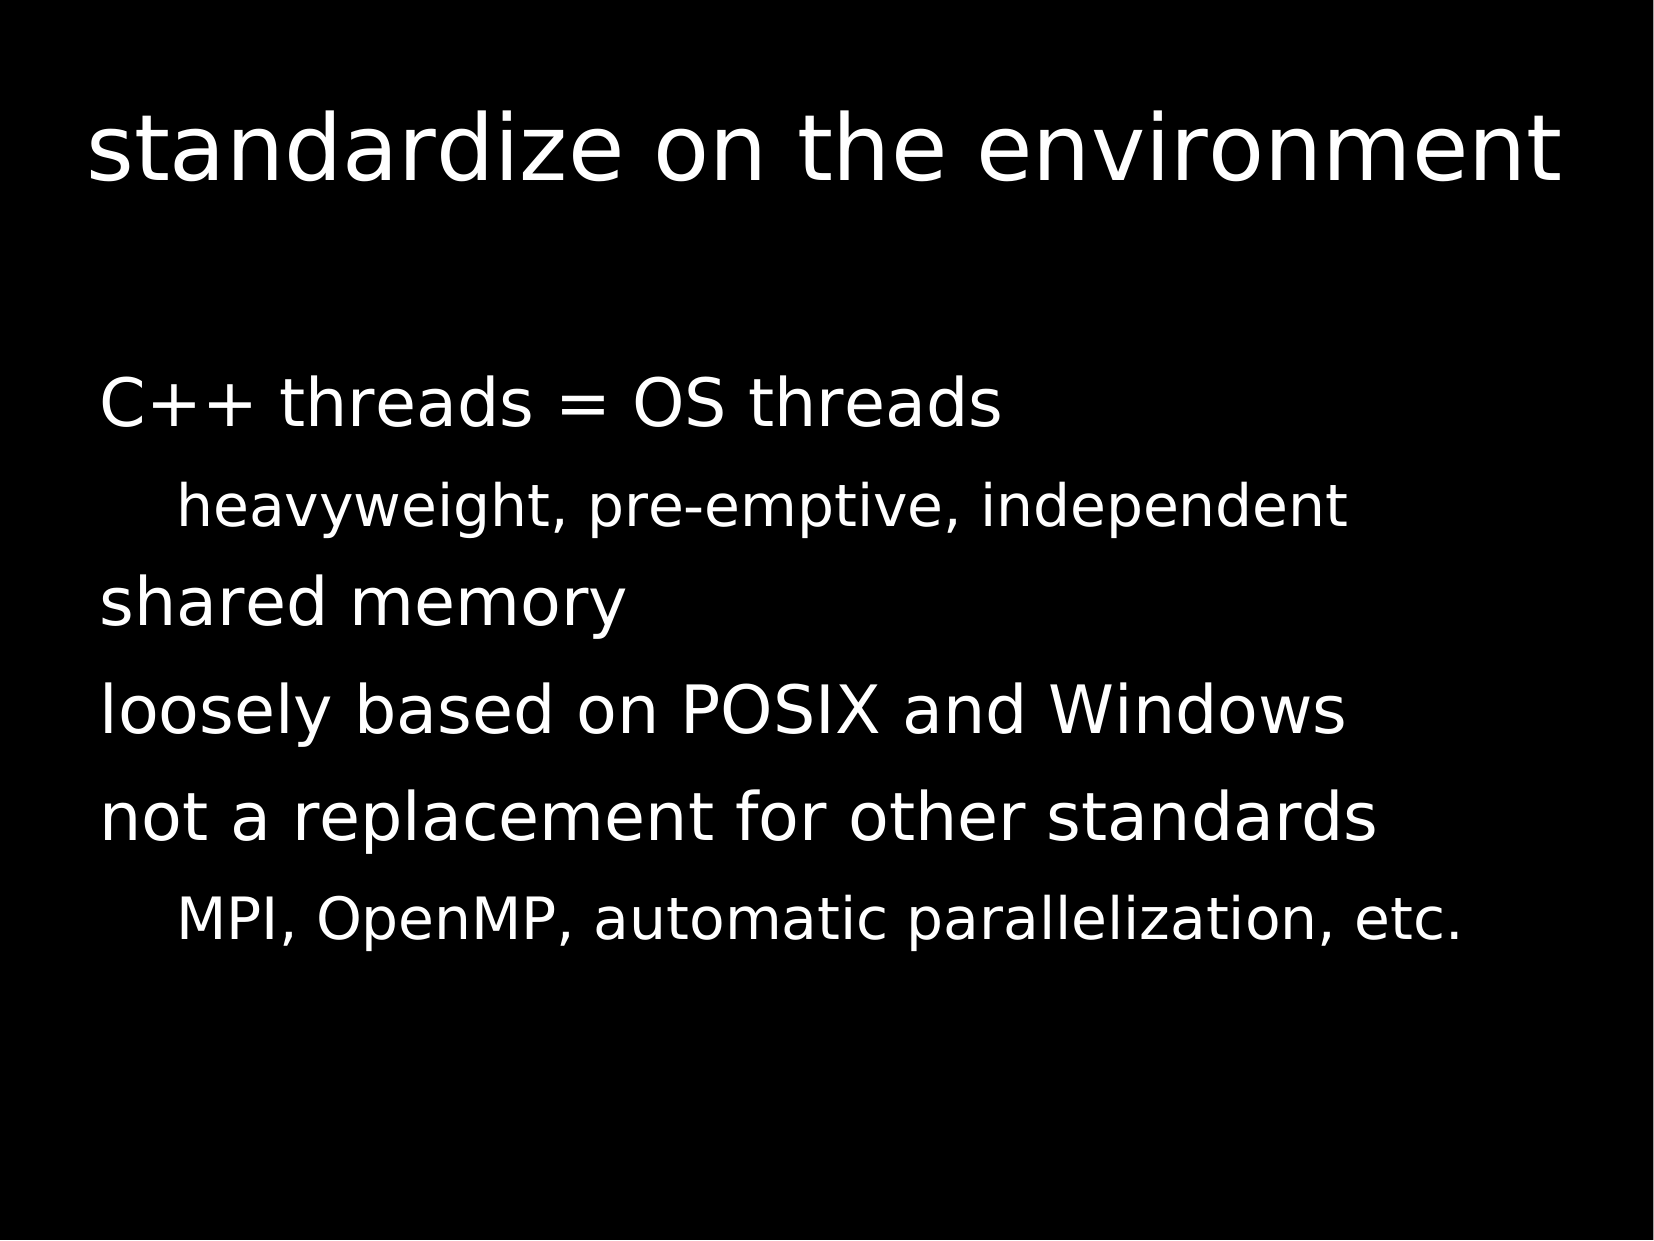

# standardize on the environment
C++ threads = OS threads
heavyweight, pre-emptive, independent
shared memory
loosely based on POSIX and Windows
not a replacement for other standards
MPI, OpenMP, automatic parallelization, etc.